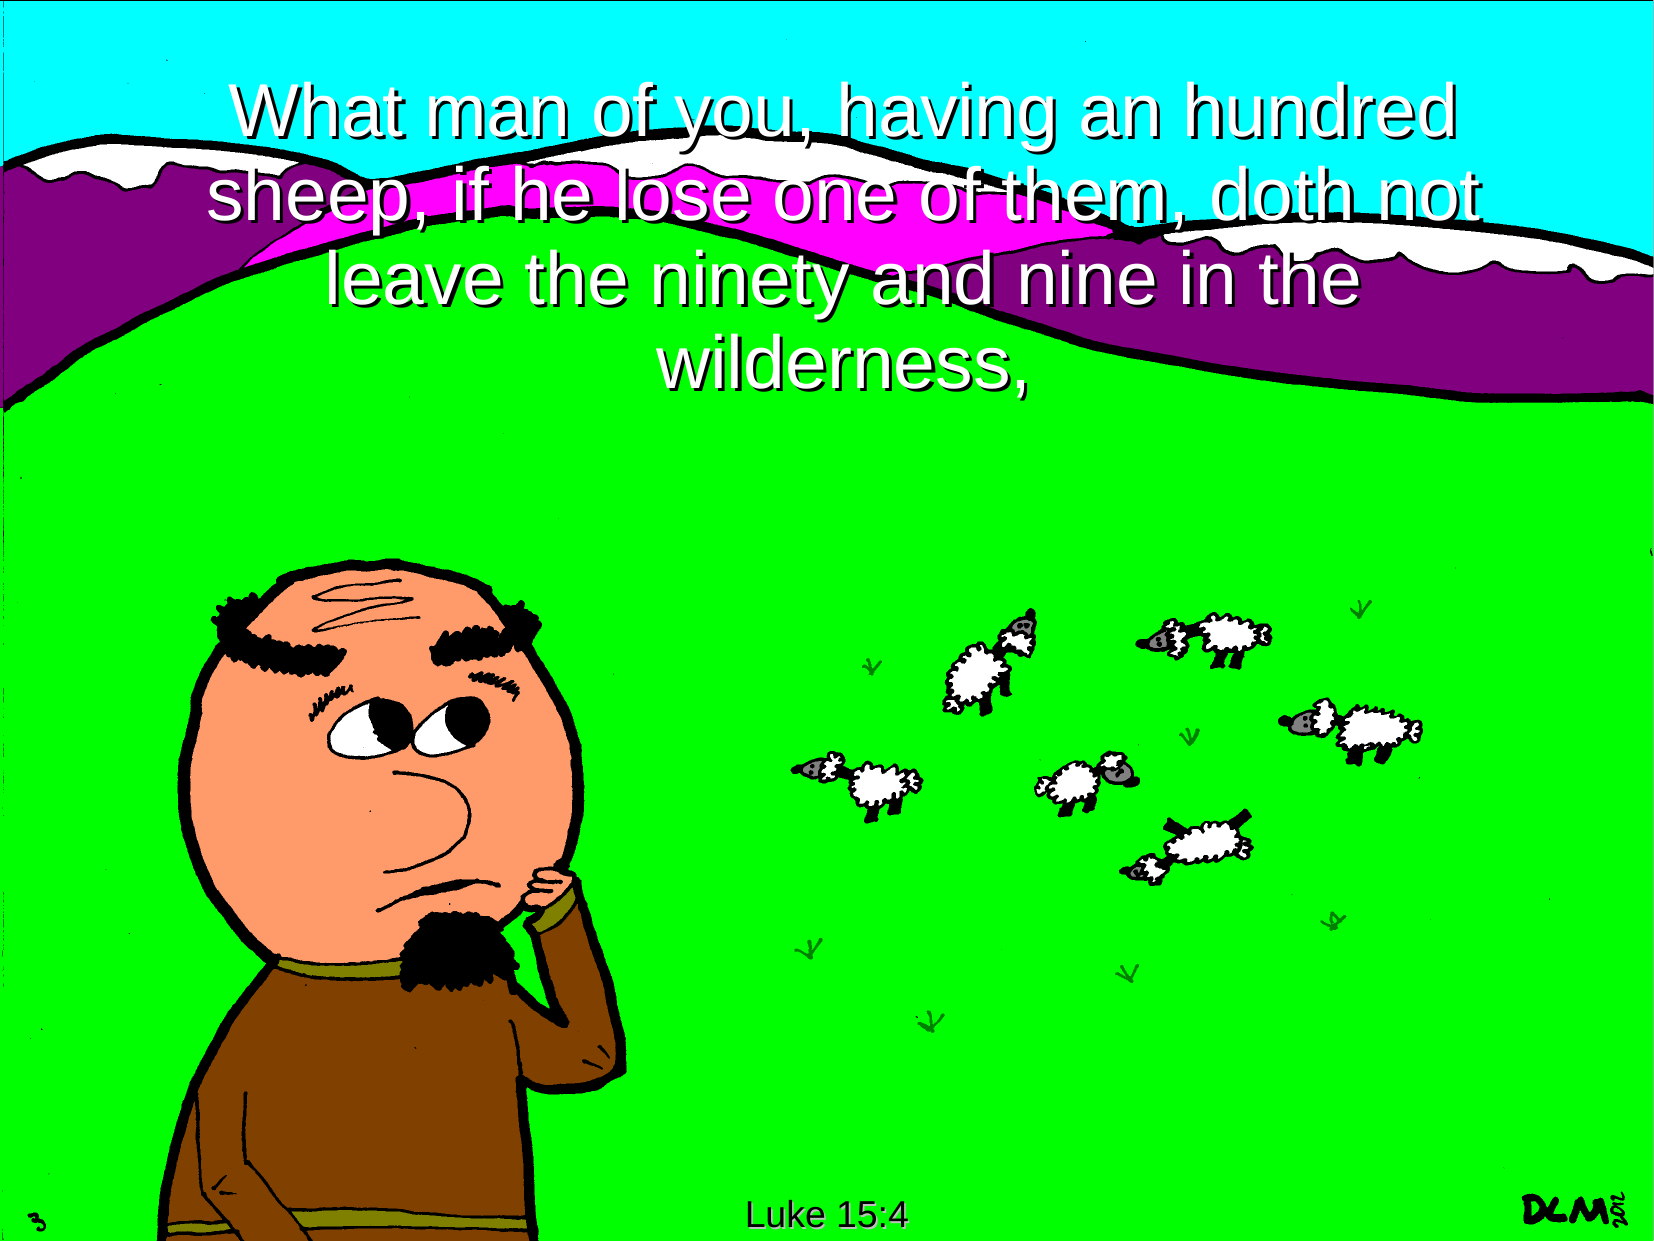

What man of you, having an hundred sheep, if he lose one of them, doth not leave the ninety and nine in the wilderness,
Luke 15:4